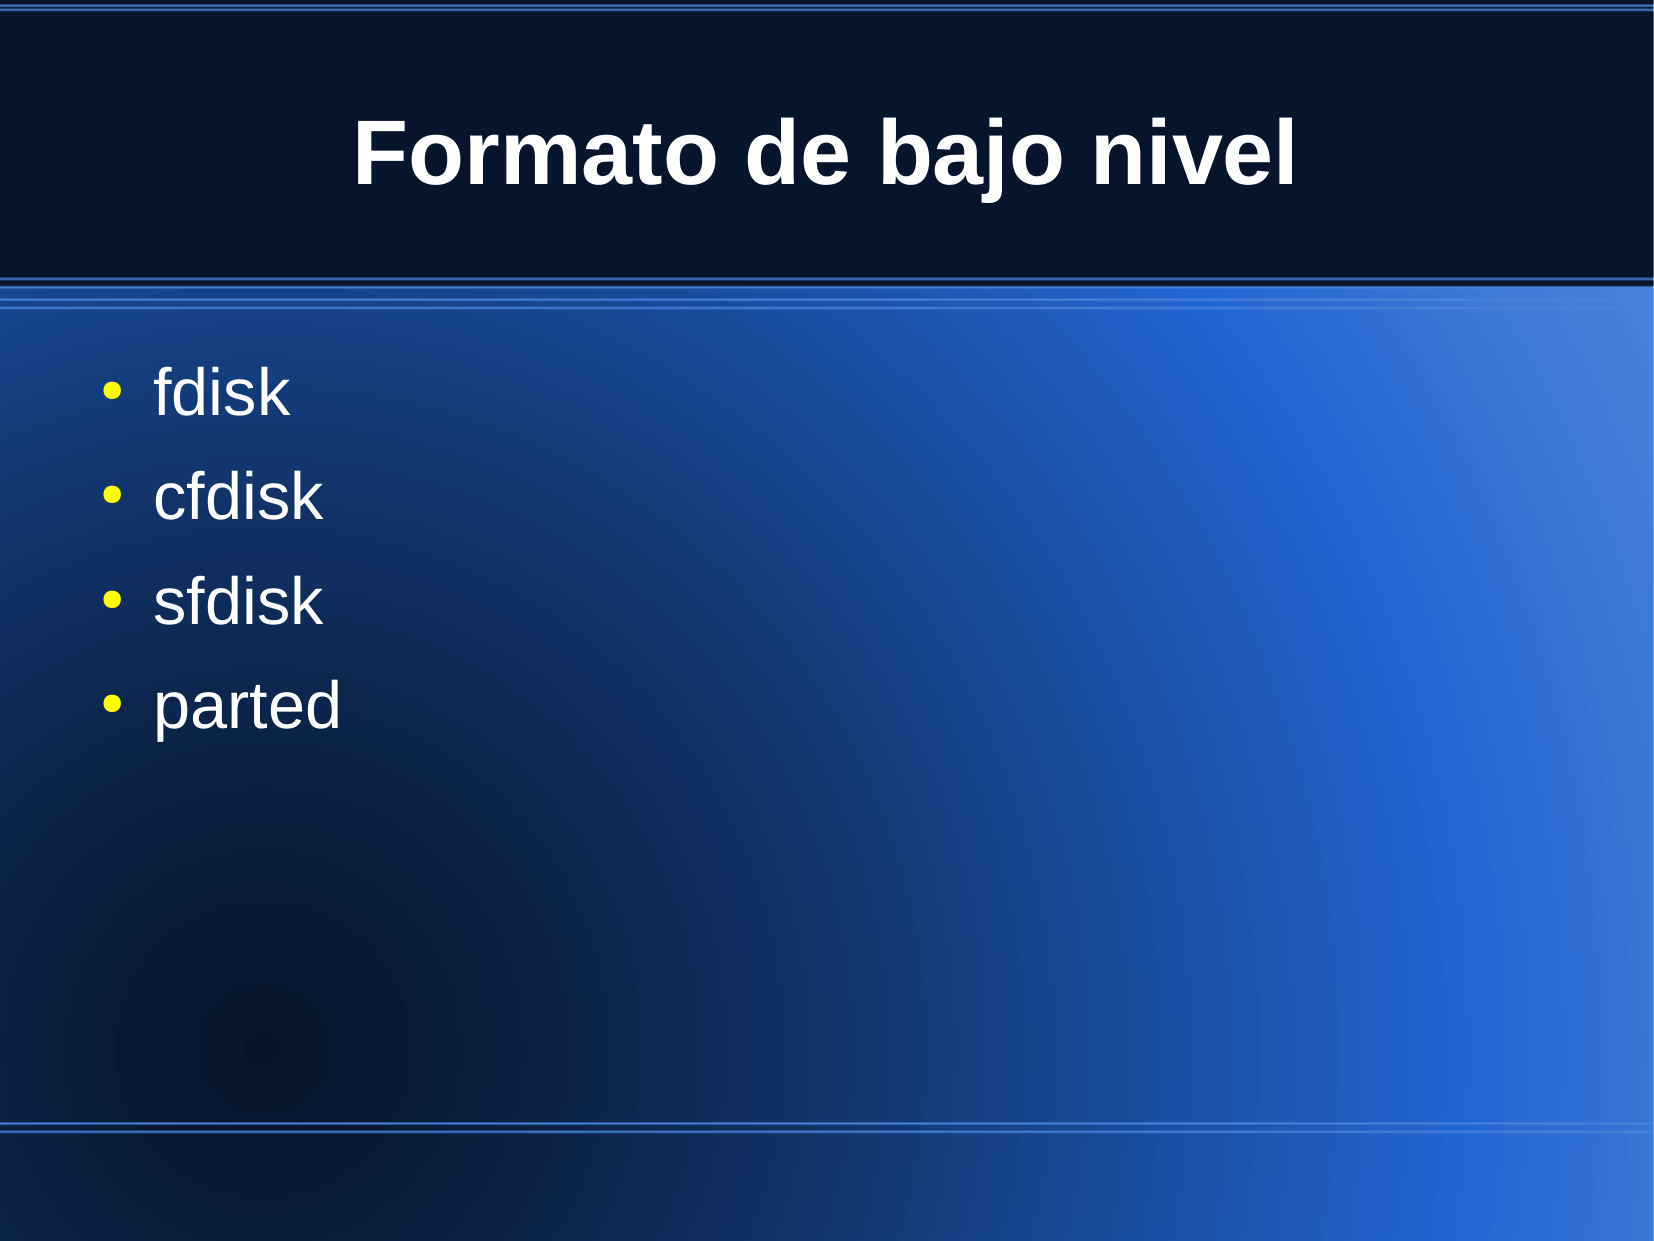

# Formato de bajo nivel
fdisk
cfdisk
sfdisk
parted